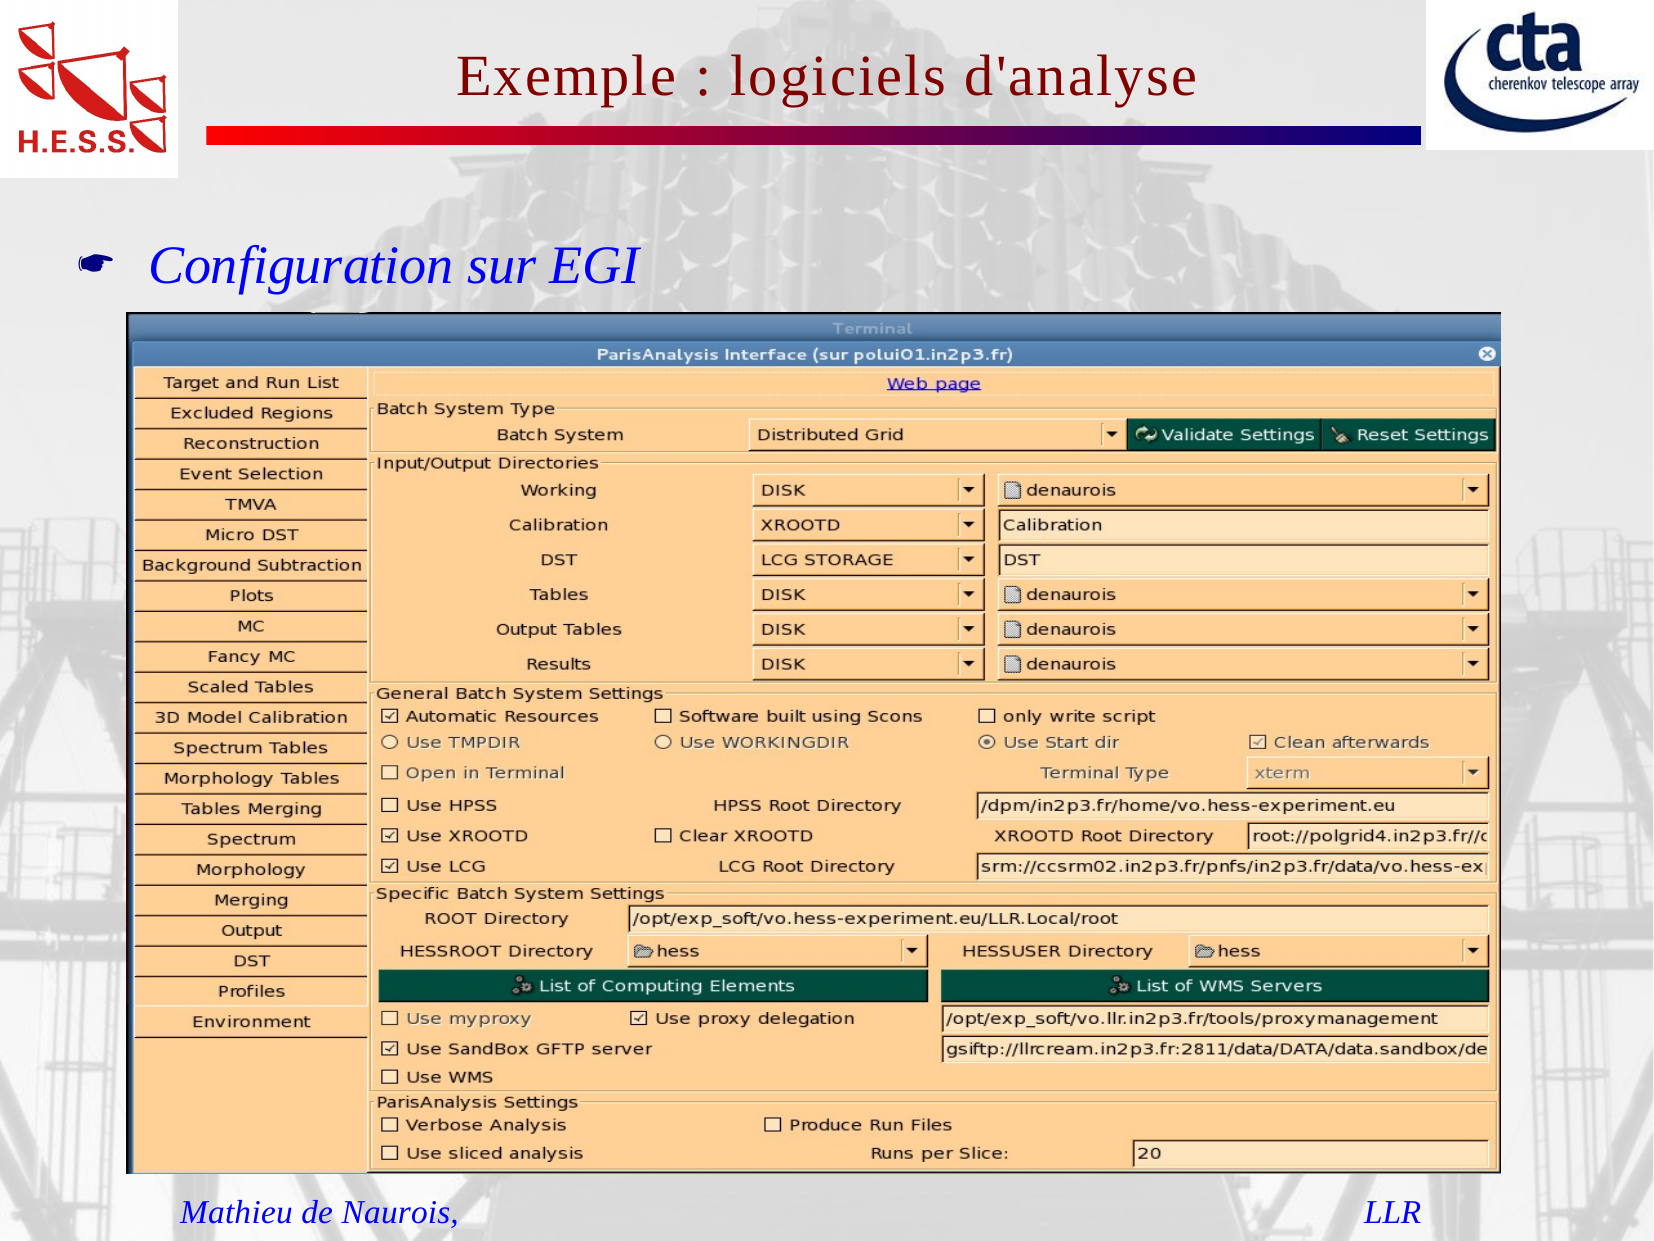

# Exemple : logiciels d'analyse
Configuration sur EGI